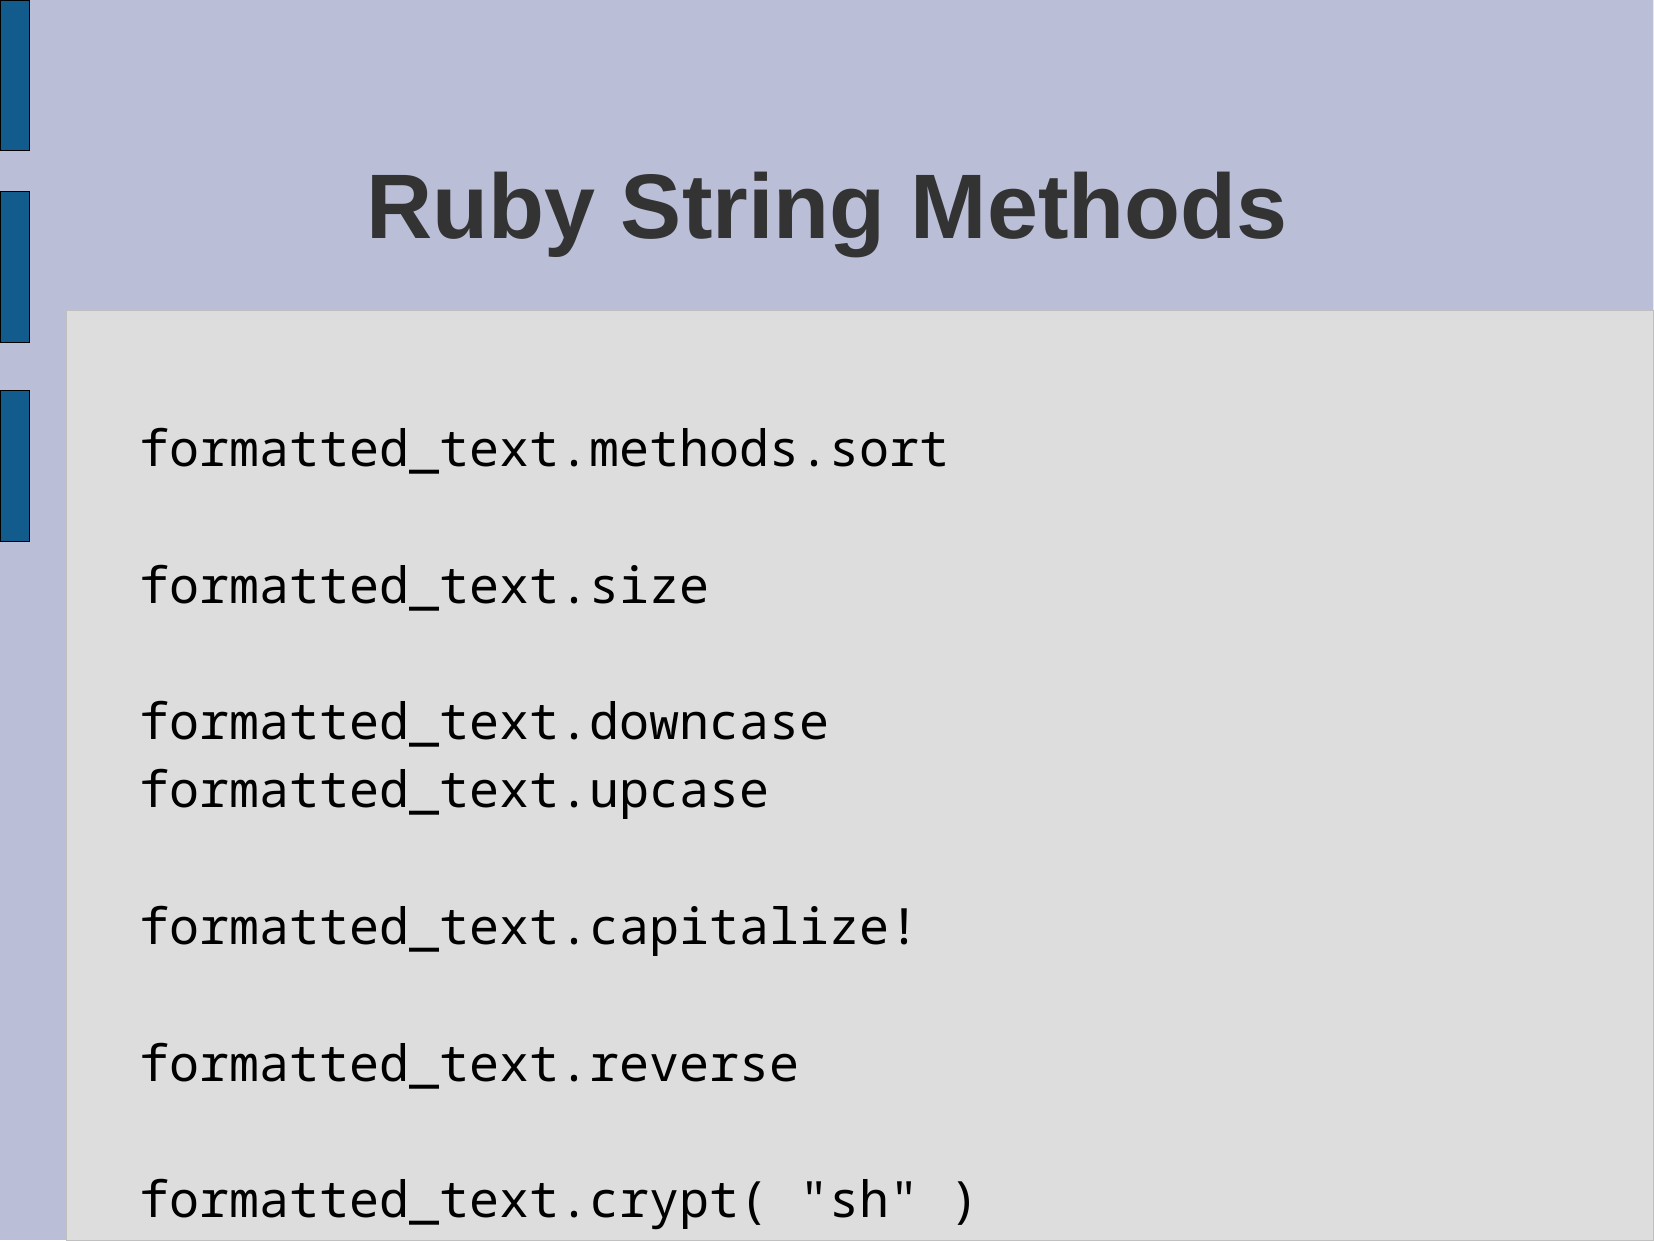

#
Ruby String Methods
formatted_text.methods.sort
formatted_text.size
formatted_text.downcase
formatted_text.upcase
formatted_text.capitalize!
formatted_text.reverse
formatted_text.crypt( "sh" )
formatted_text.empty?